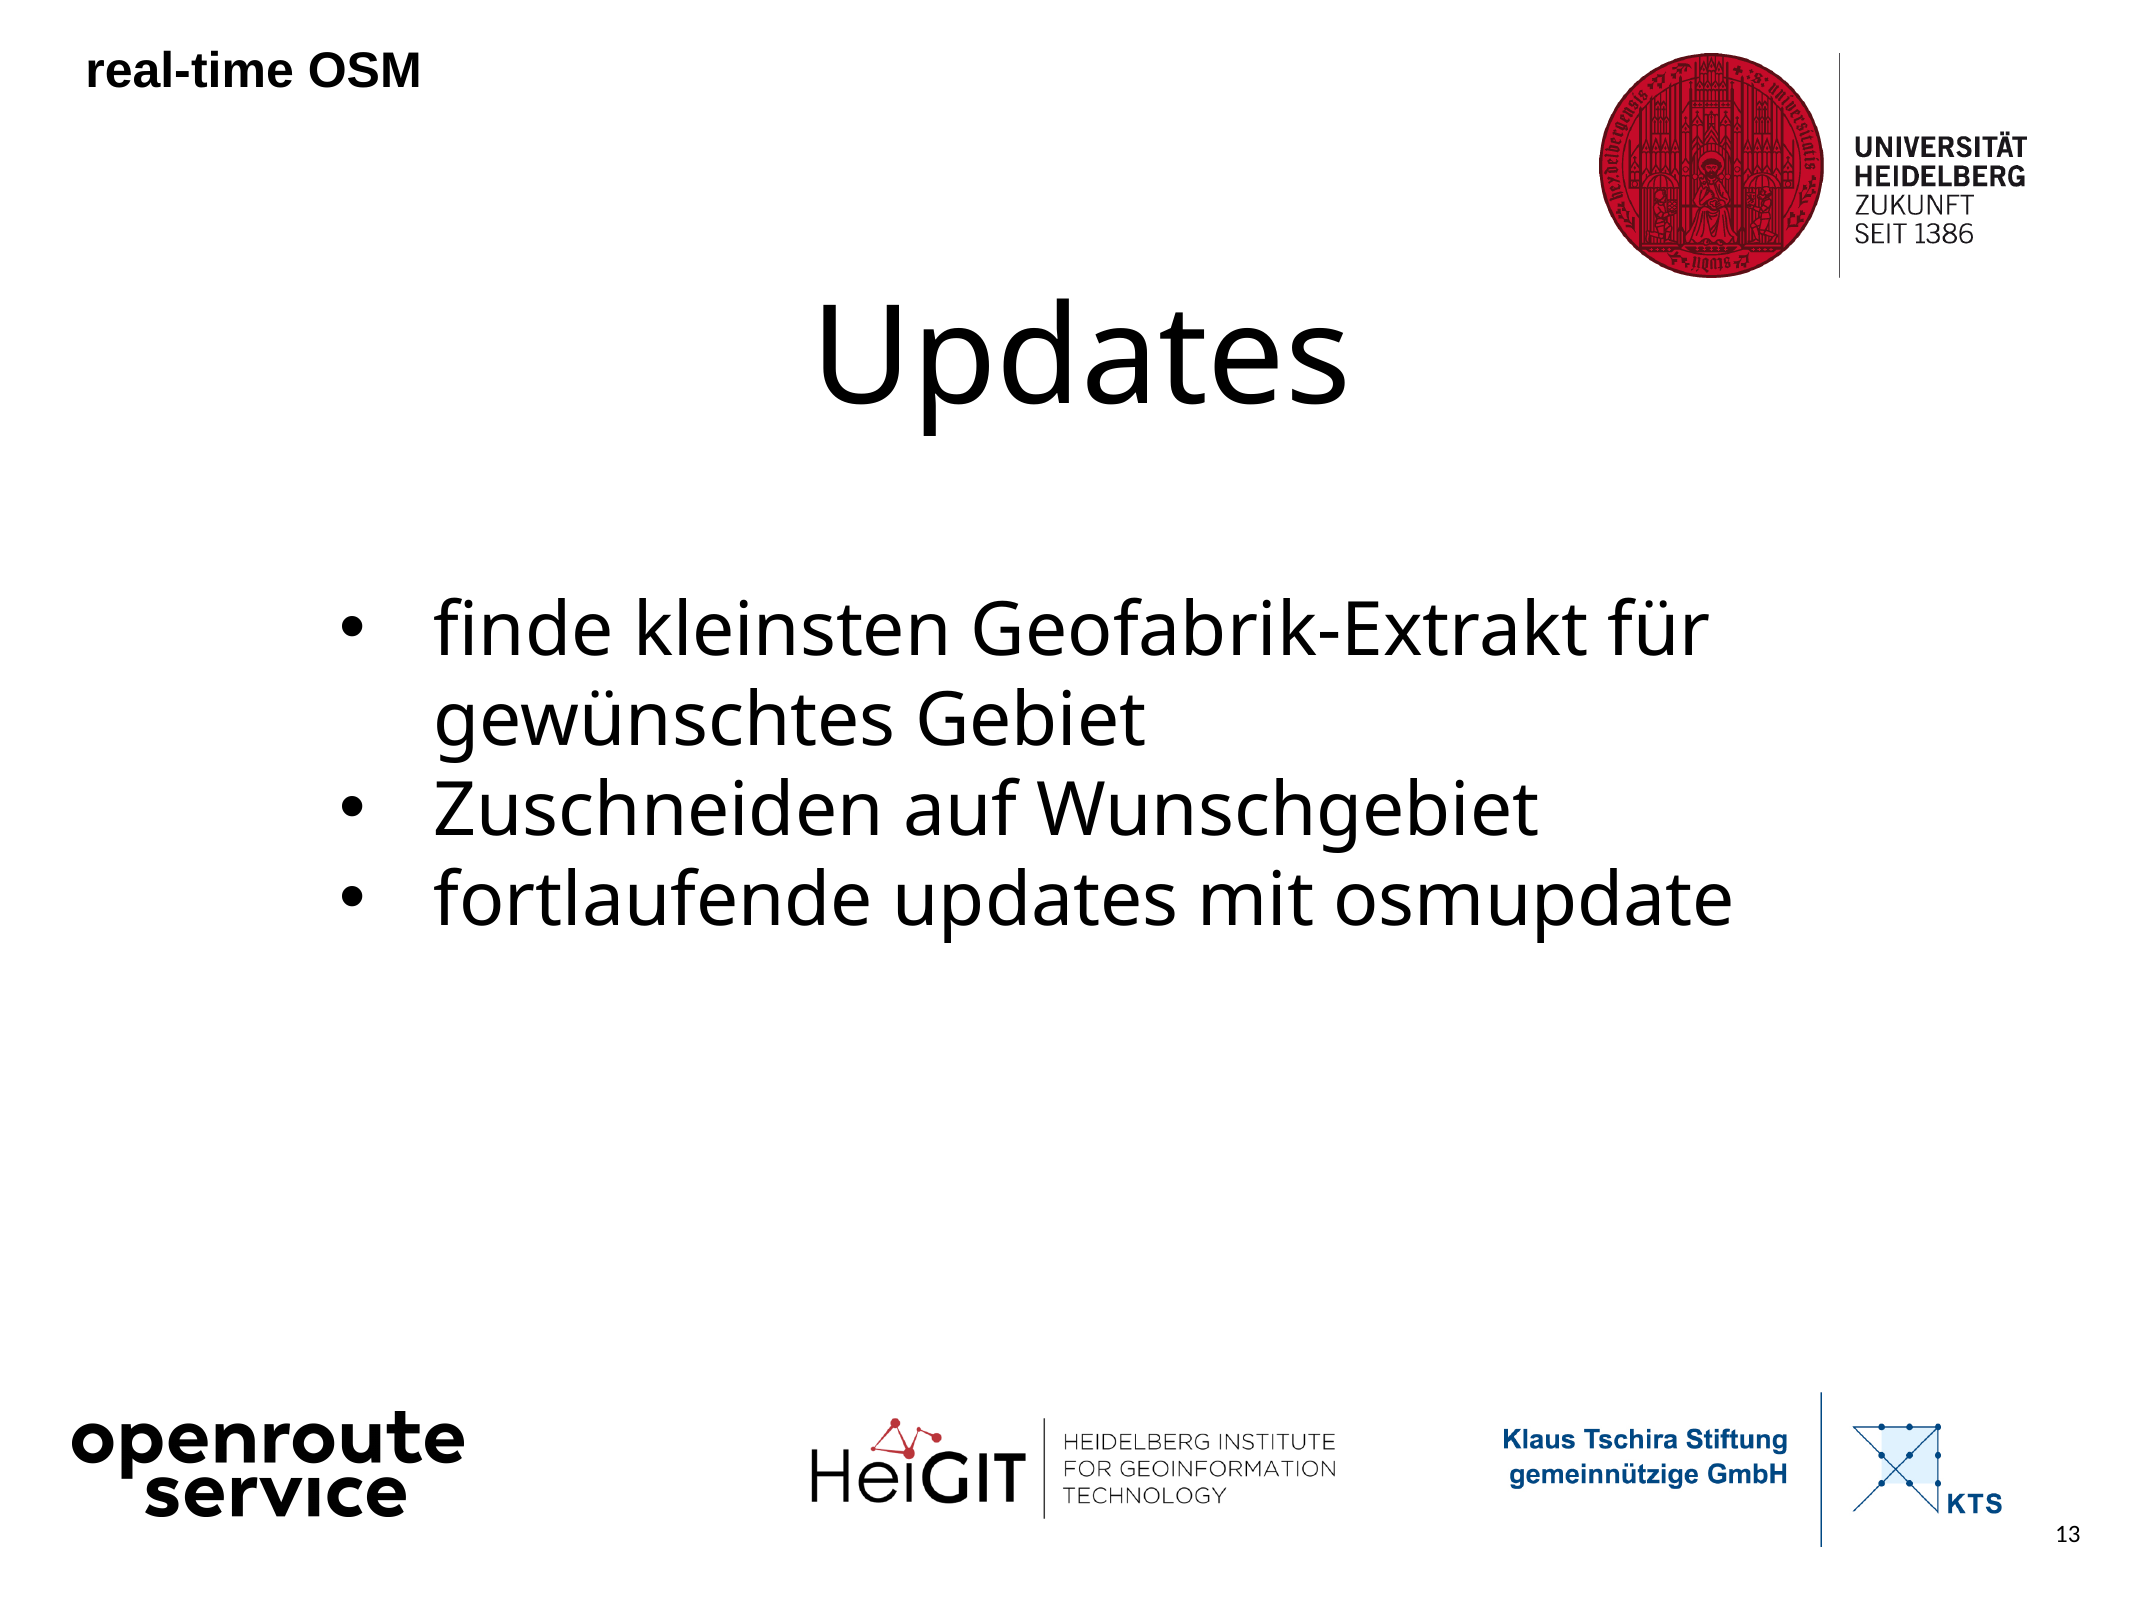

real-time OSM
Updates
finde kleinsten Geofabrik-Extrakt für gewünschtes Gebiet
Zuschneiden auf Wunschgebiet
fortlaufende updates mit osmupdate
13